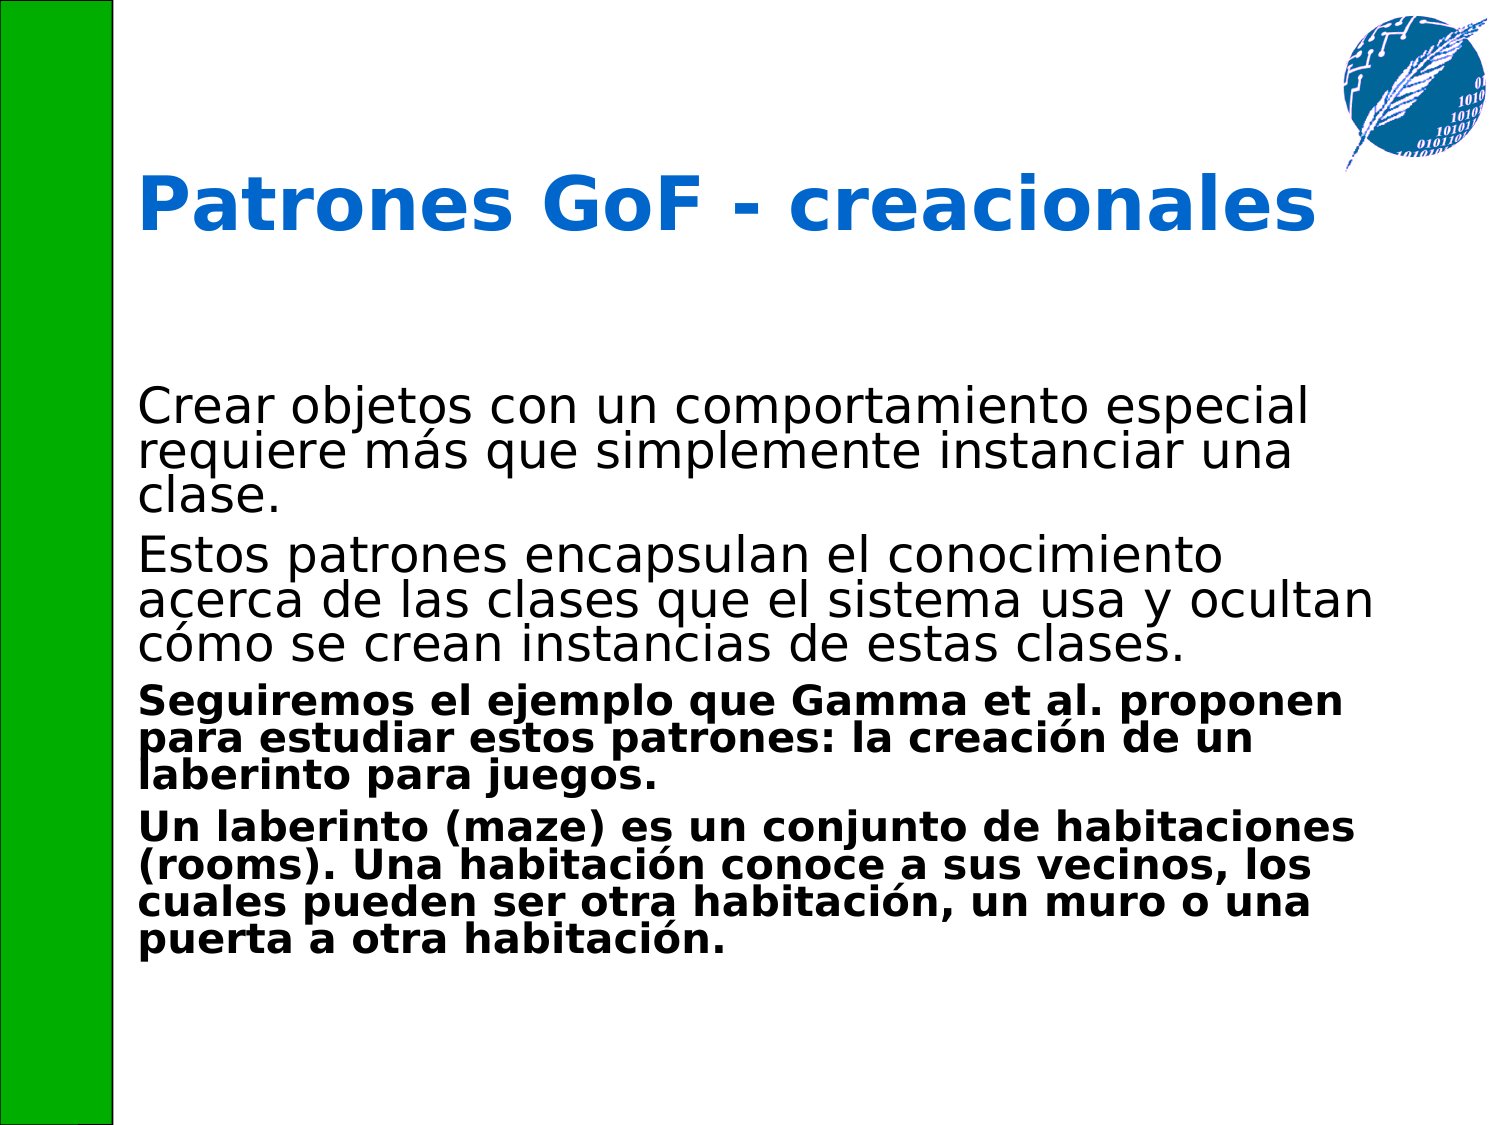

# Patrones GoF - creacionales
Crear objetos con un comportamiento especial requiere más que simplemente instanciar una clase.
Estos patrones encapsulan el conocimiento acerca de las clases que el sistema usa y ocultan cómo se crean instancias de estas clases.
Seguiremos el ejemplo que Gamma et al. proponen para estudiar estos patrones: la creación de un laberinto para juegos.
Un laberinto (maze) es un conjunto de habitaciones (rooms). Una habitación conoce a sus vecinos, los cuales pueden ser otra habitación, un muro o una puerta a otra habitación.